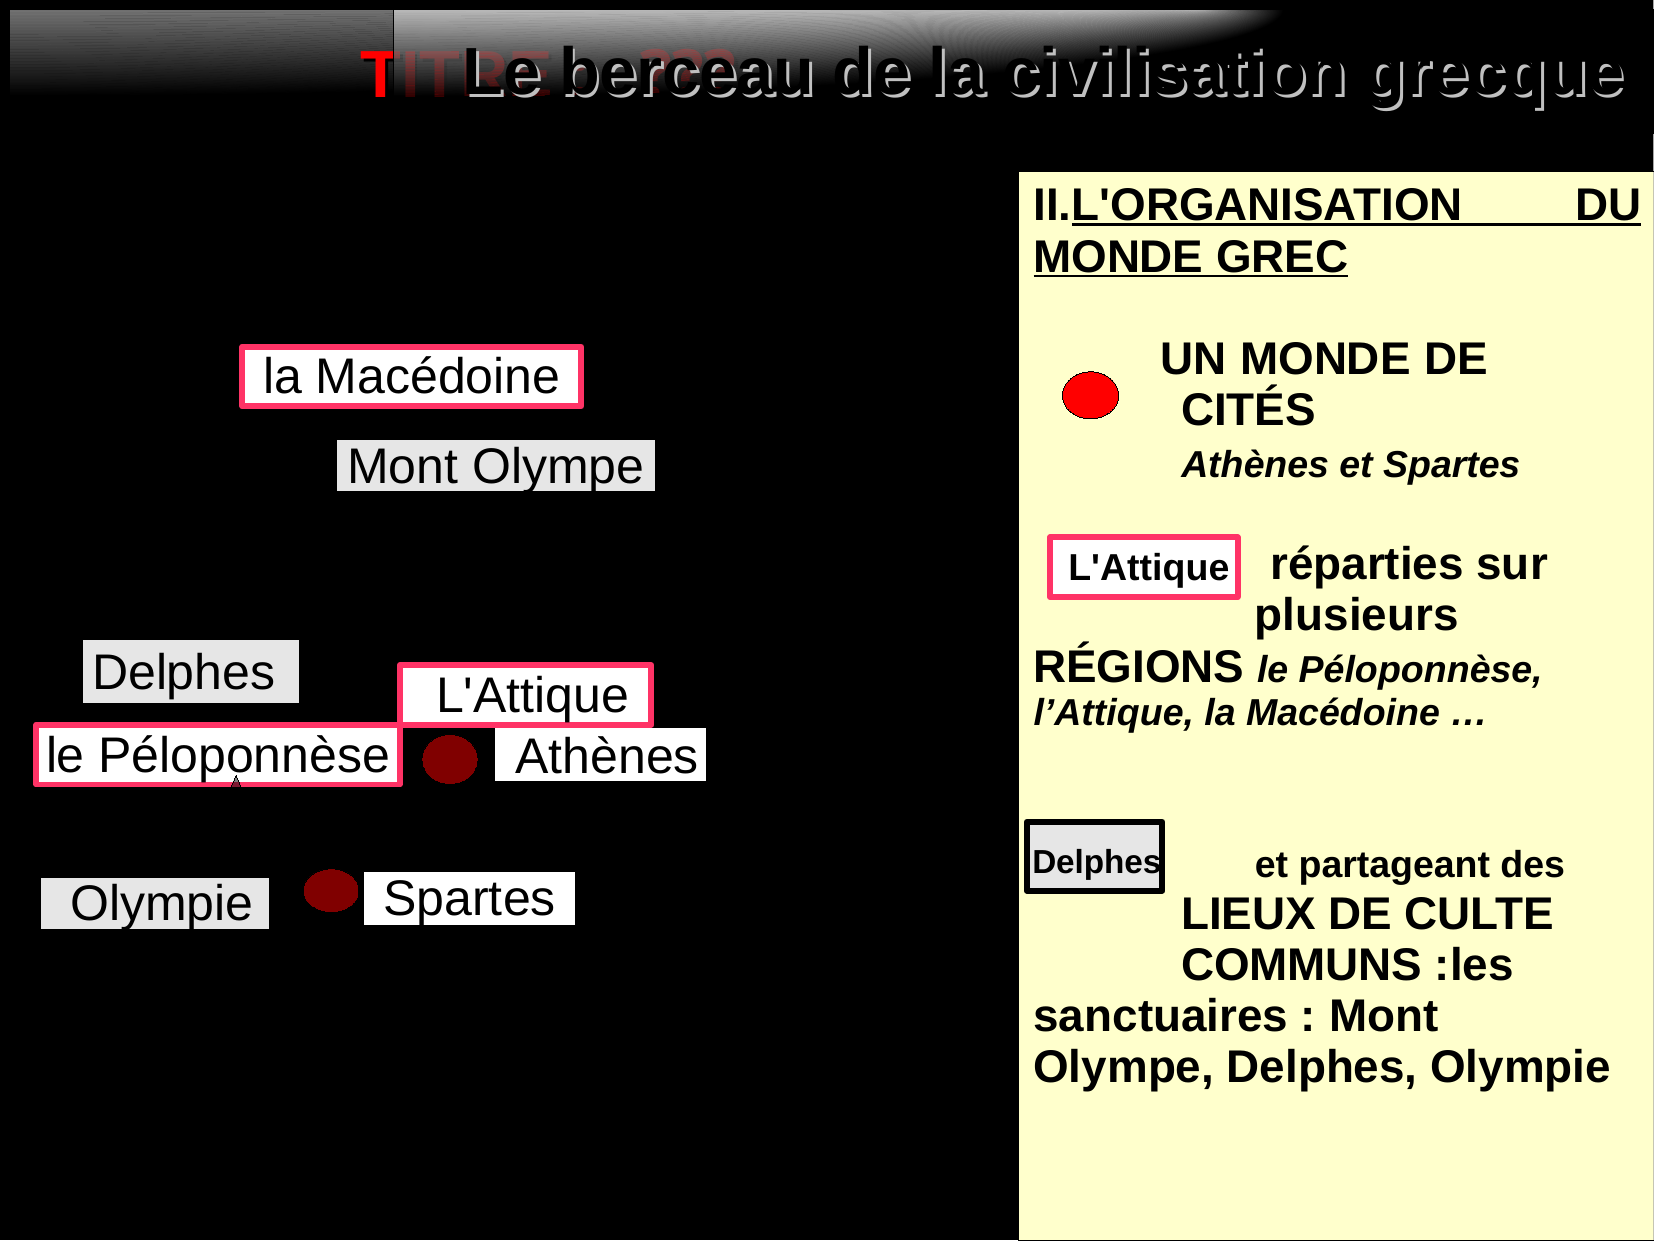

TITRE : ???
 Le berceau de la civilisation grecque
II.L'ORGANISATION DU MONDE GREC
 UN MONDE DE 				CITÉS
		Athènes et Spartes
		 réparties sur 				plusieurs 		 RÉGIONS le Péloponnèse, l’Attique, la Macédoine …
			et partageant des 			LIEUX DE CULTE 			COMMUNS :les sanctuaires : Mont Olympe, Delphes, Olympie
 la Macédoine
Mont Olympe
 L'Attique
Delphes
 L'Attique
 Athènes
le Péloponnèse
 Delphes
Spartes
 Olympie